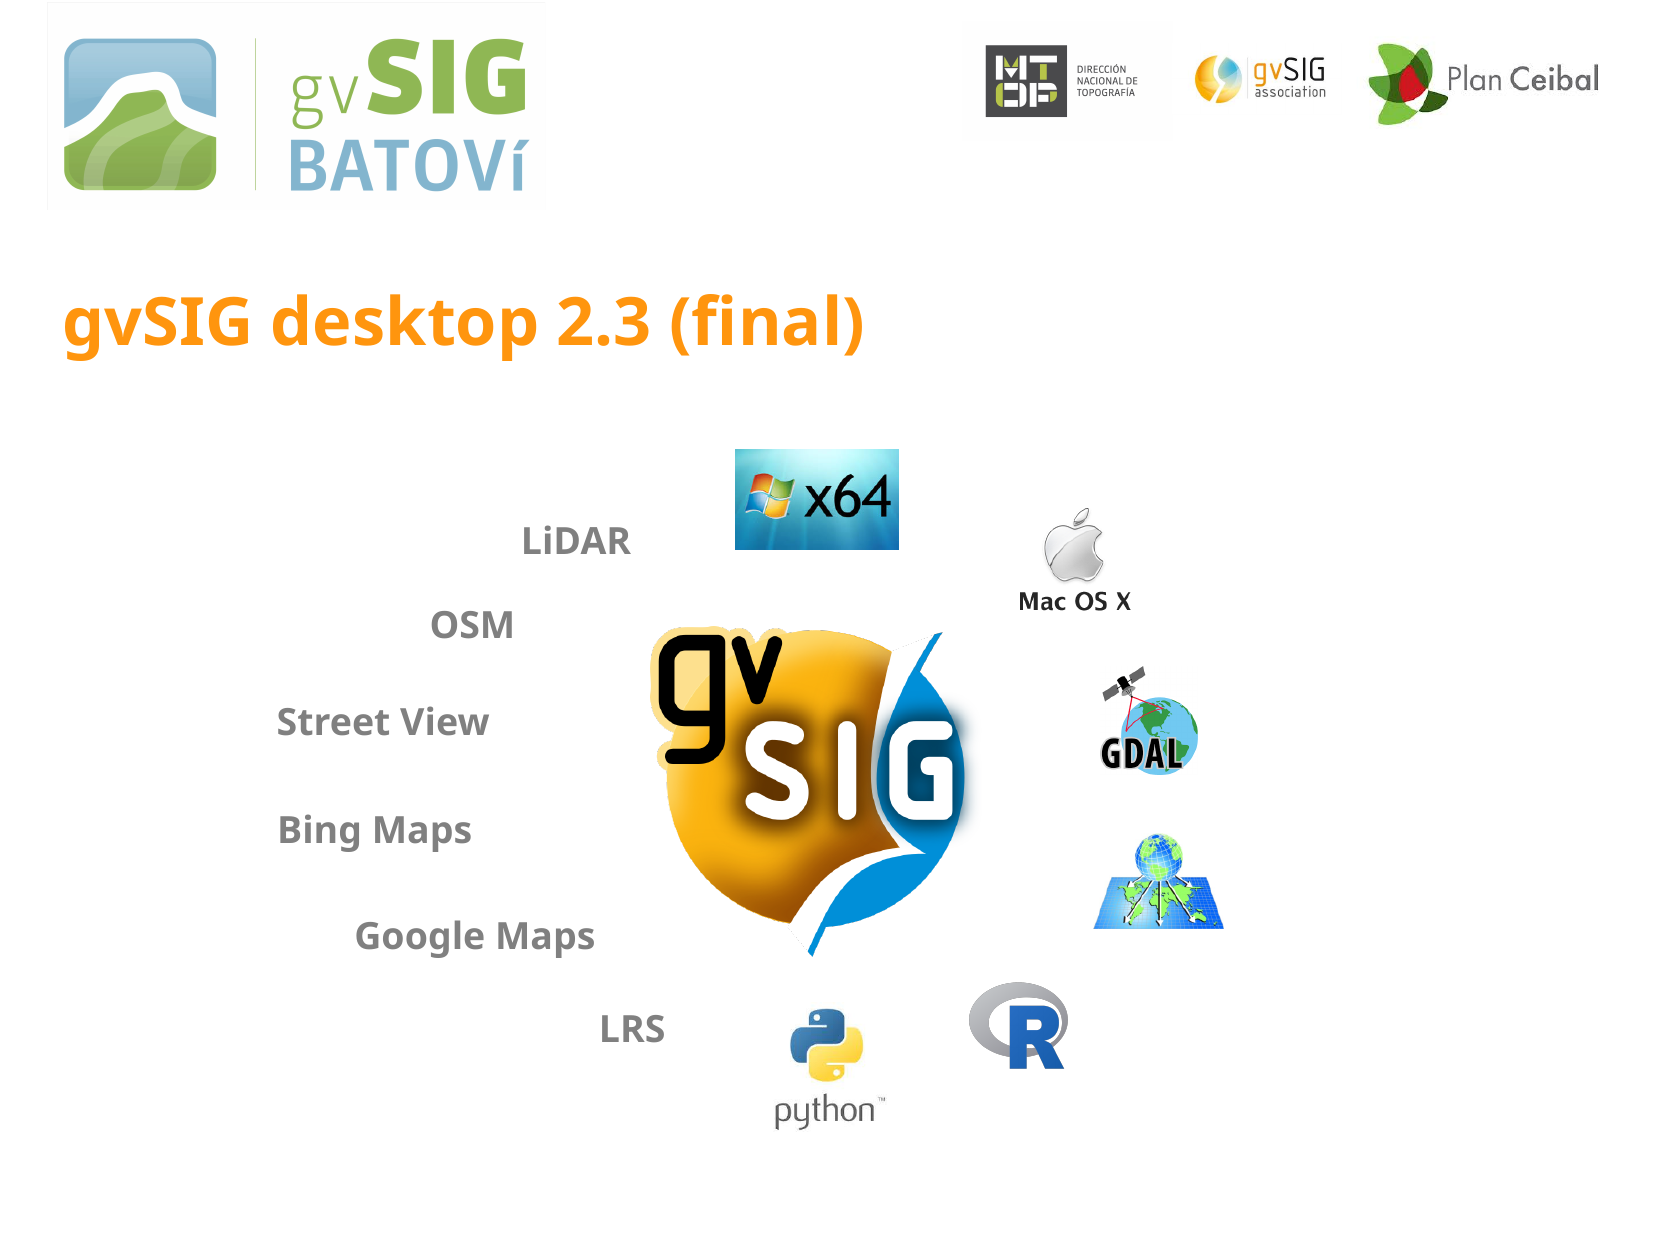

# gvSIG desktop 2.3 (final)
LiDAR
OSM
Street View
Bing Maps
Google Maps
LRS